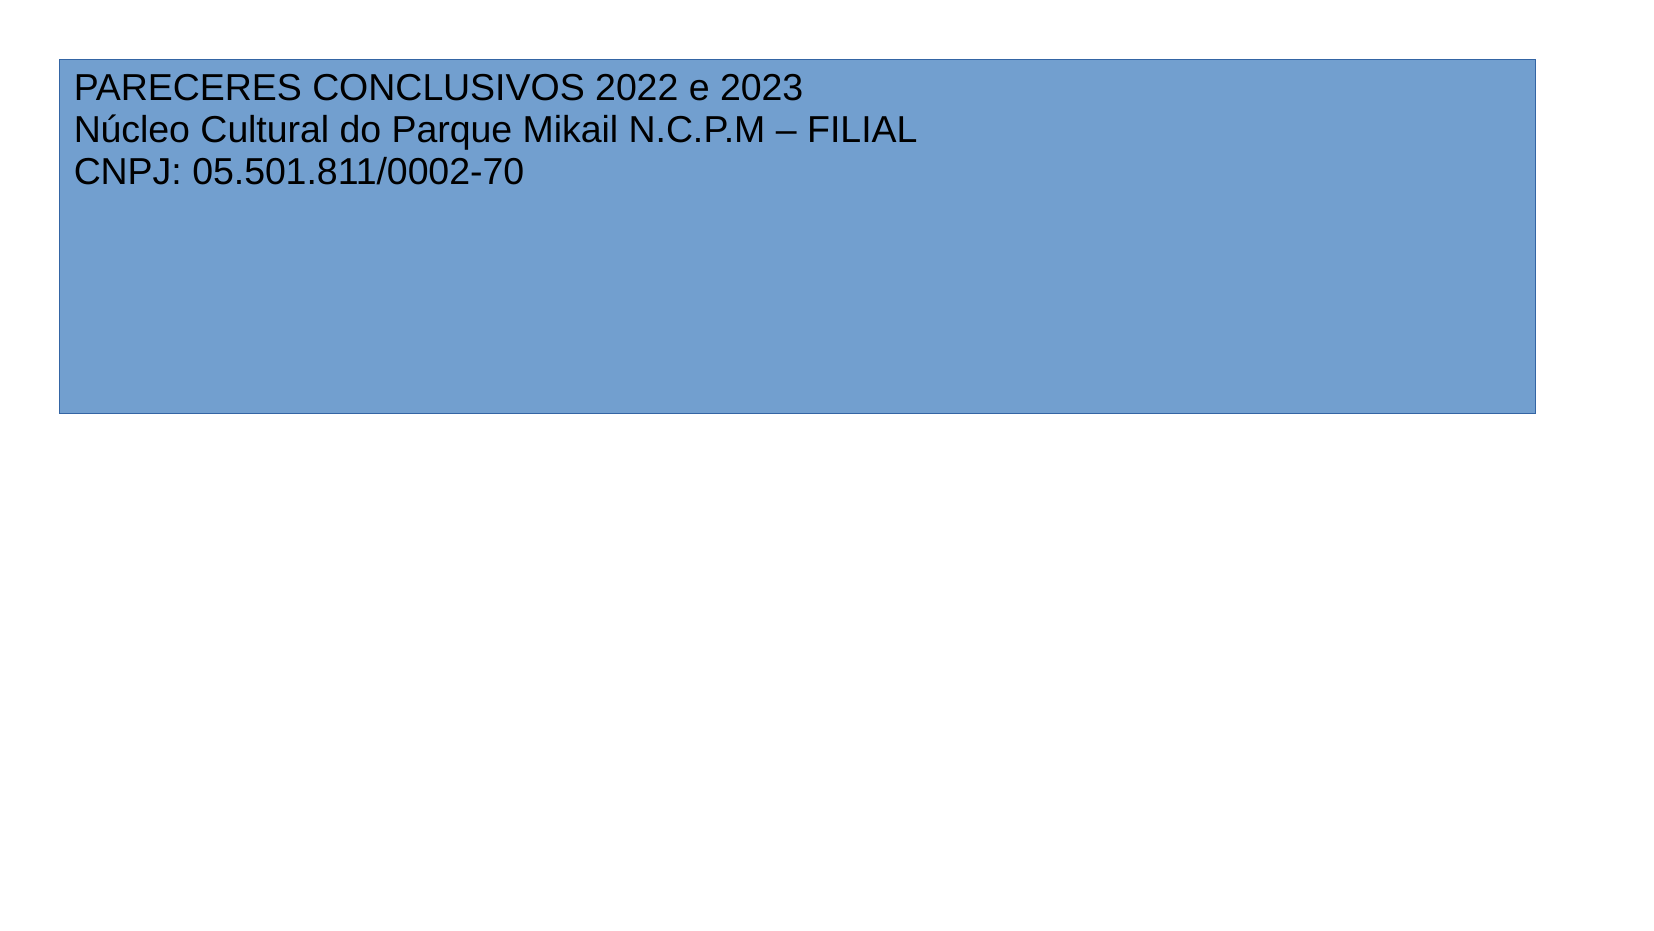

PARECERES CONCLUSIVOS 2022 e 2023
Núcleo Cultural do Parque Mikail N.C.P.M – FILIAL
CNPJ: 05.501.811/0002-70